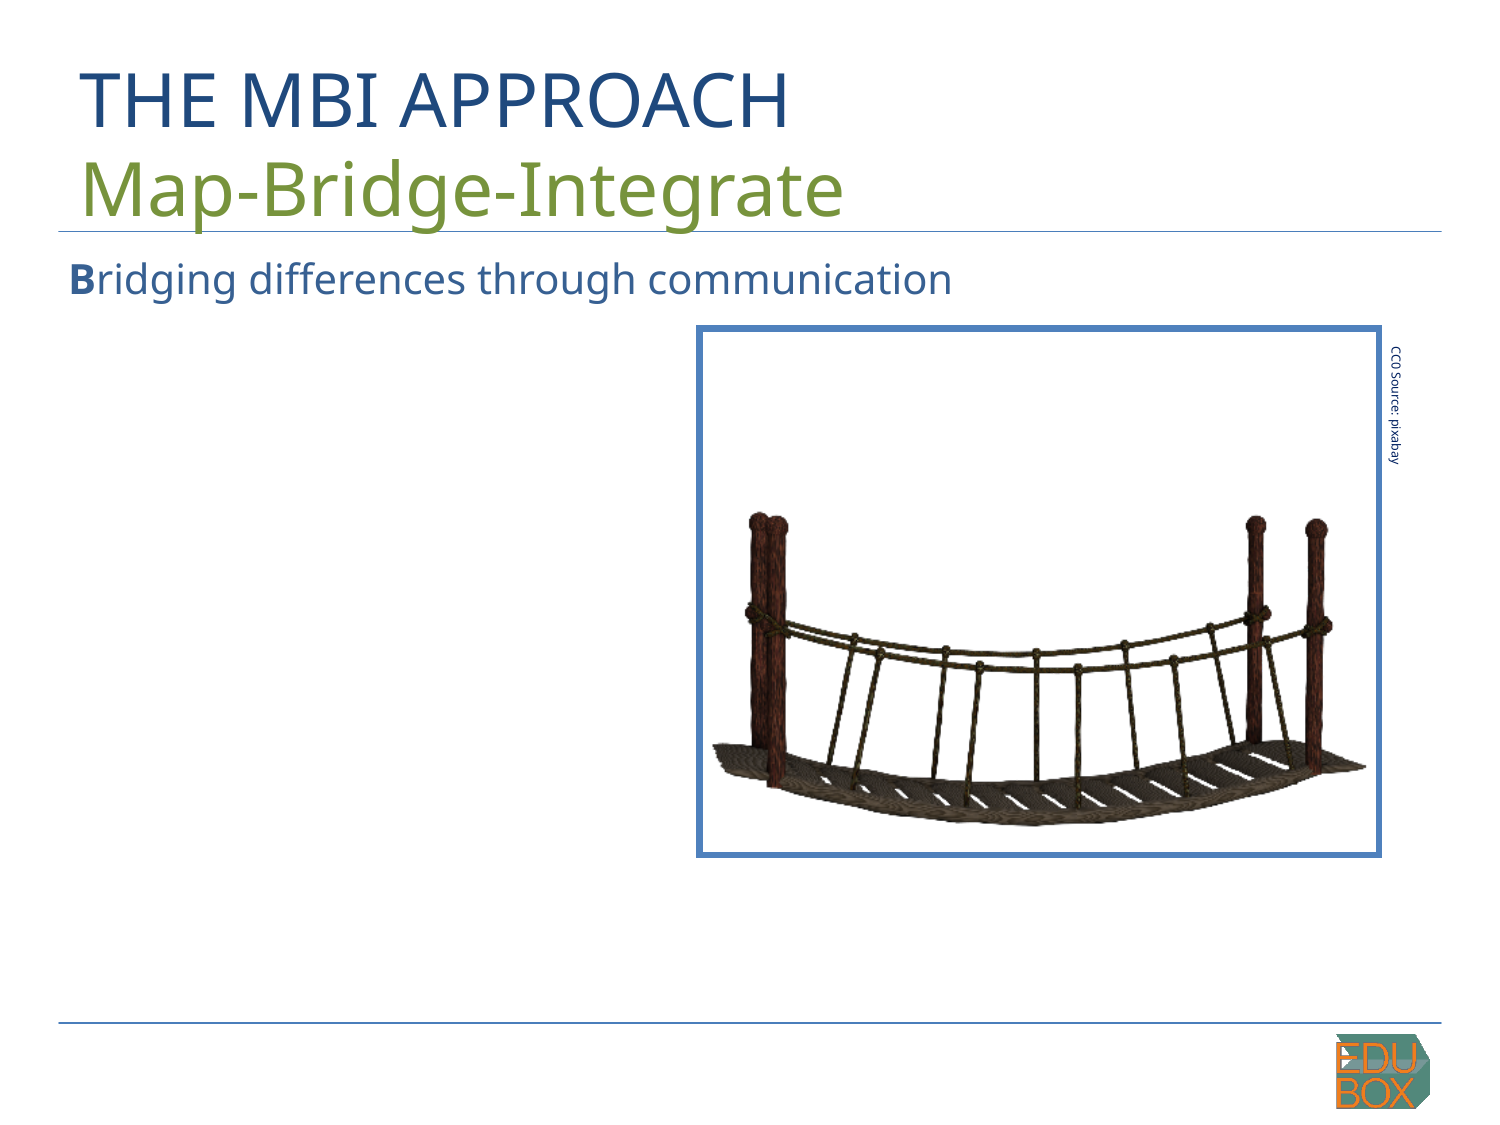

THE MBI APPROACH
Map-Bridge-Integrate
Bridging differences through communication
CC0 Source: pixabay